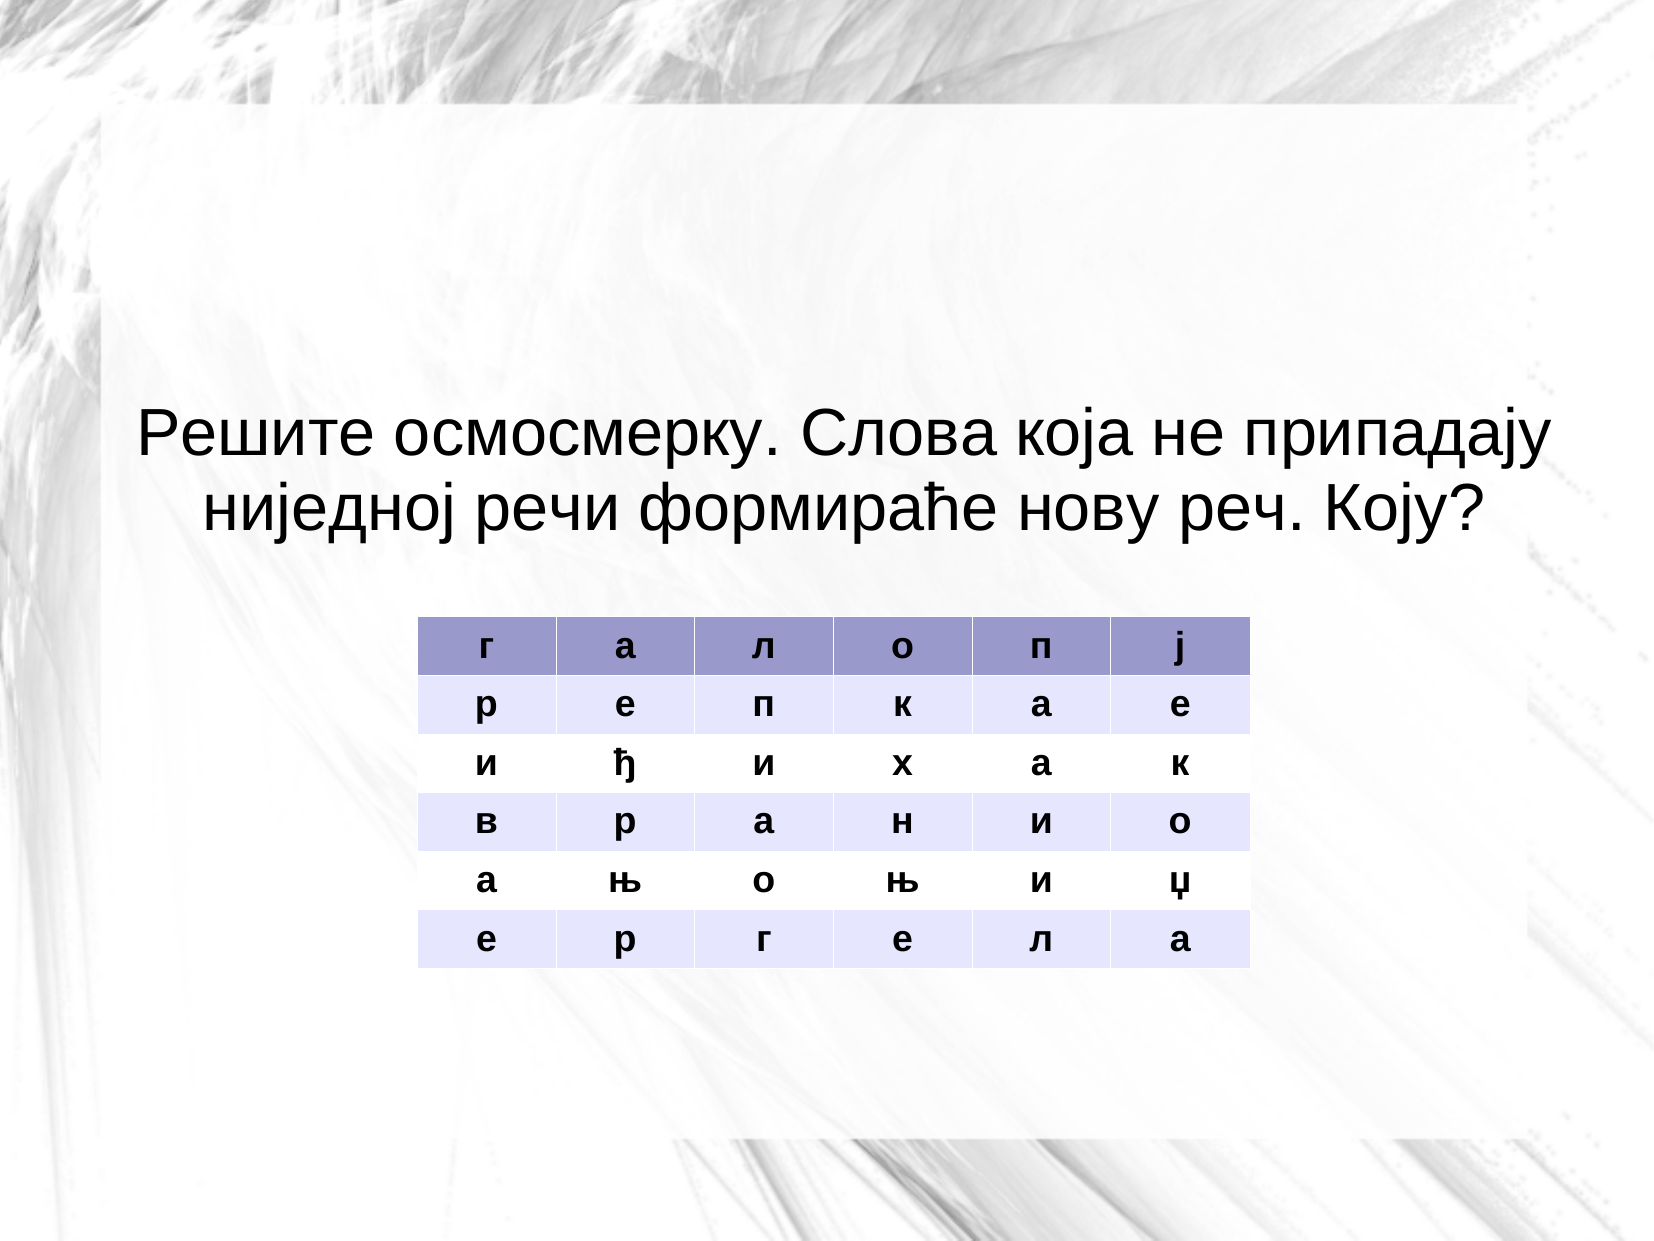

# Решите осмосмерку. Слова која не припадају ниједној речи формираће нову реч. Коју?
| г | а | л | о | п | ј |
| --- | --- | --- | --- | --- | --- |
| р | е | п | к | а | е |
| и | ђ | и | х | а | к |
| в | р | а | н | и | о |
| а | њ | о | њ | и | џ |
| е | р | г | е | л | а |